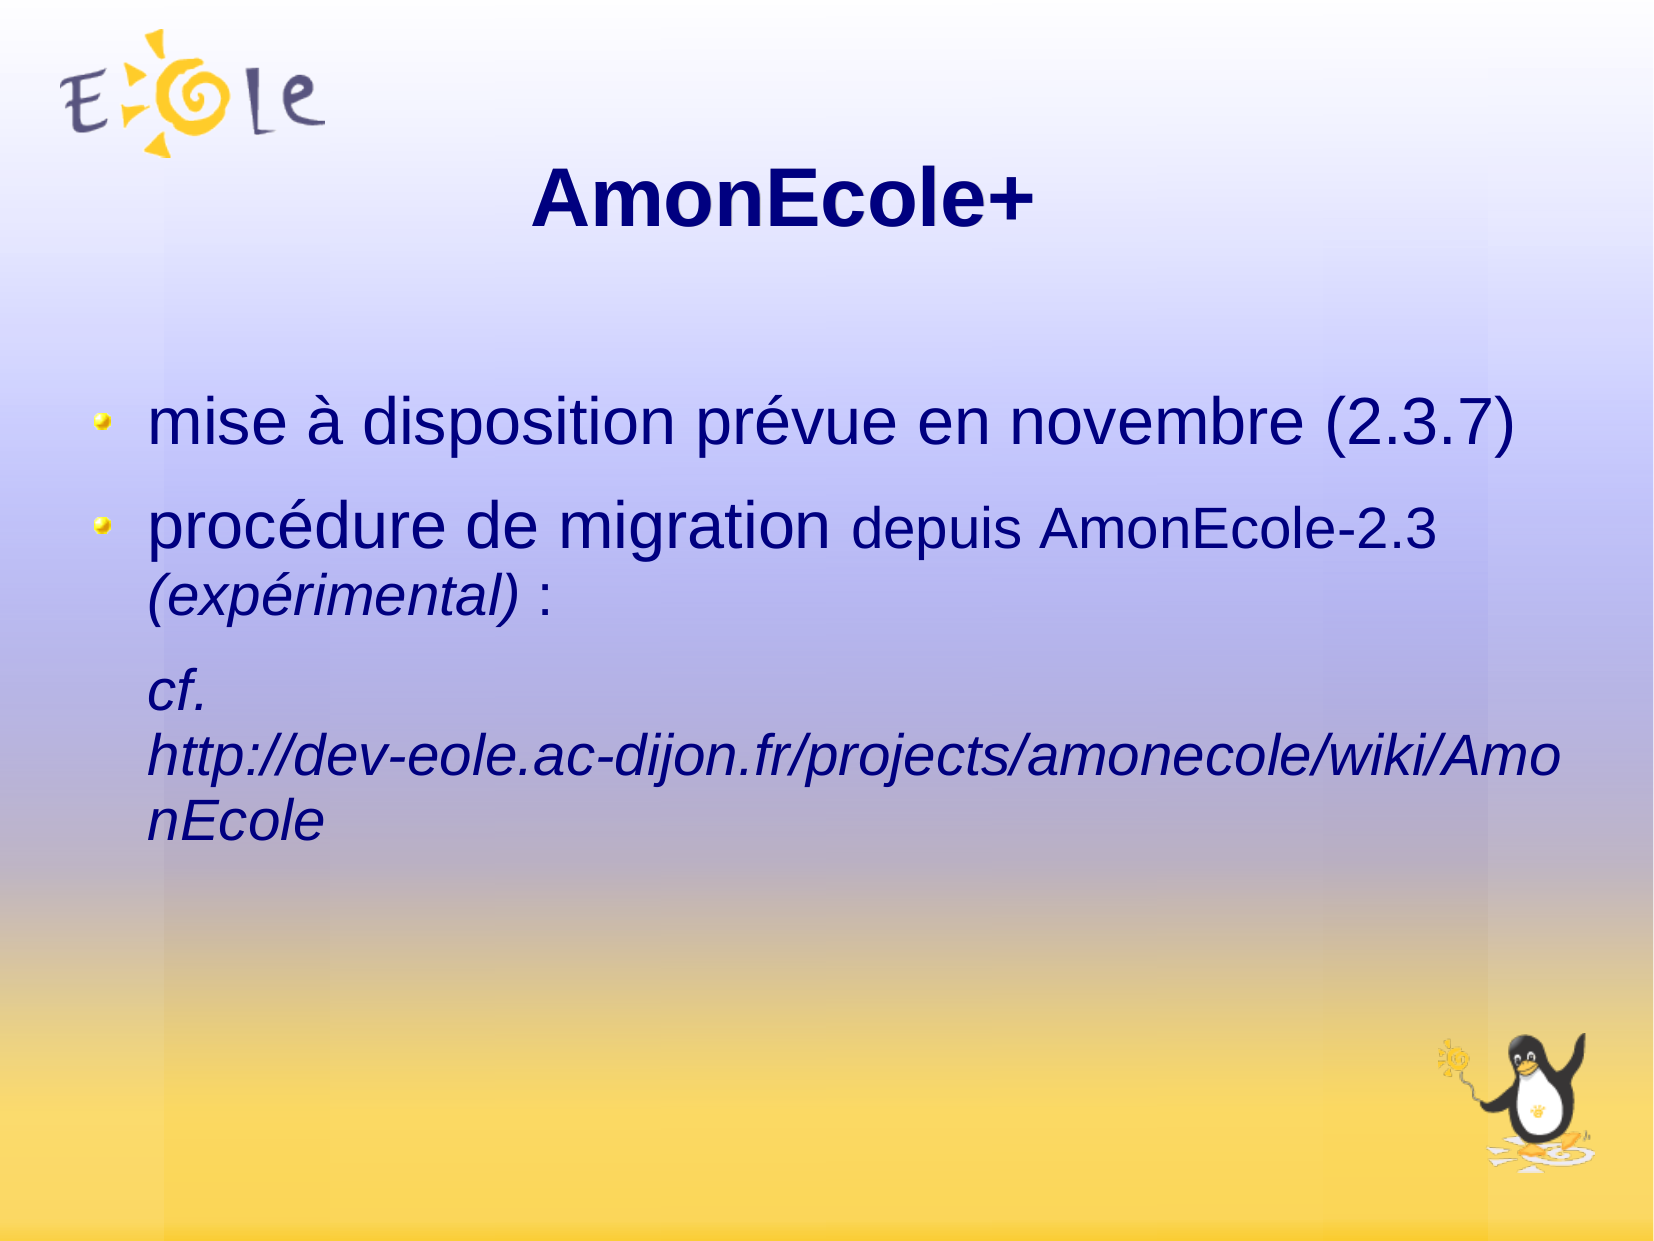

AmonEcole+
# mise à disposition prévue en novembre (2.3.7)
procédure de migration depuis AmonEcole-2.3 (expérimental) :
cf. http://dev-eole.ac-dijon.fr/projects/amonecole/wiki/AmonEcole